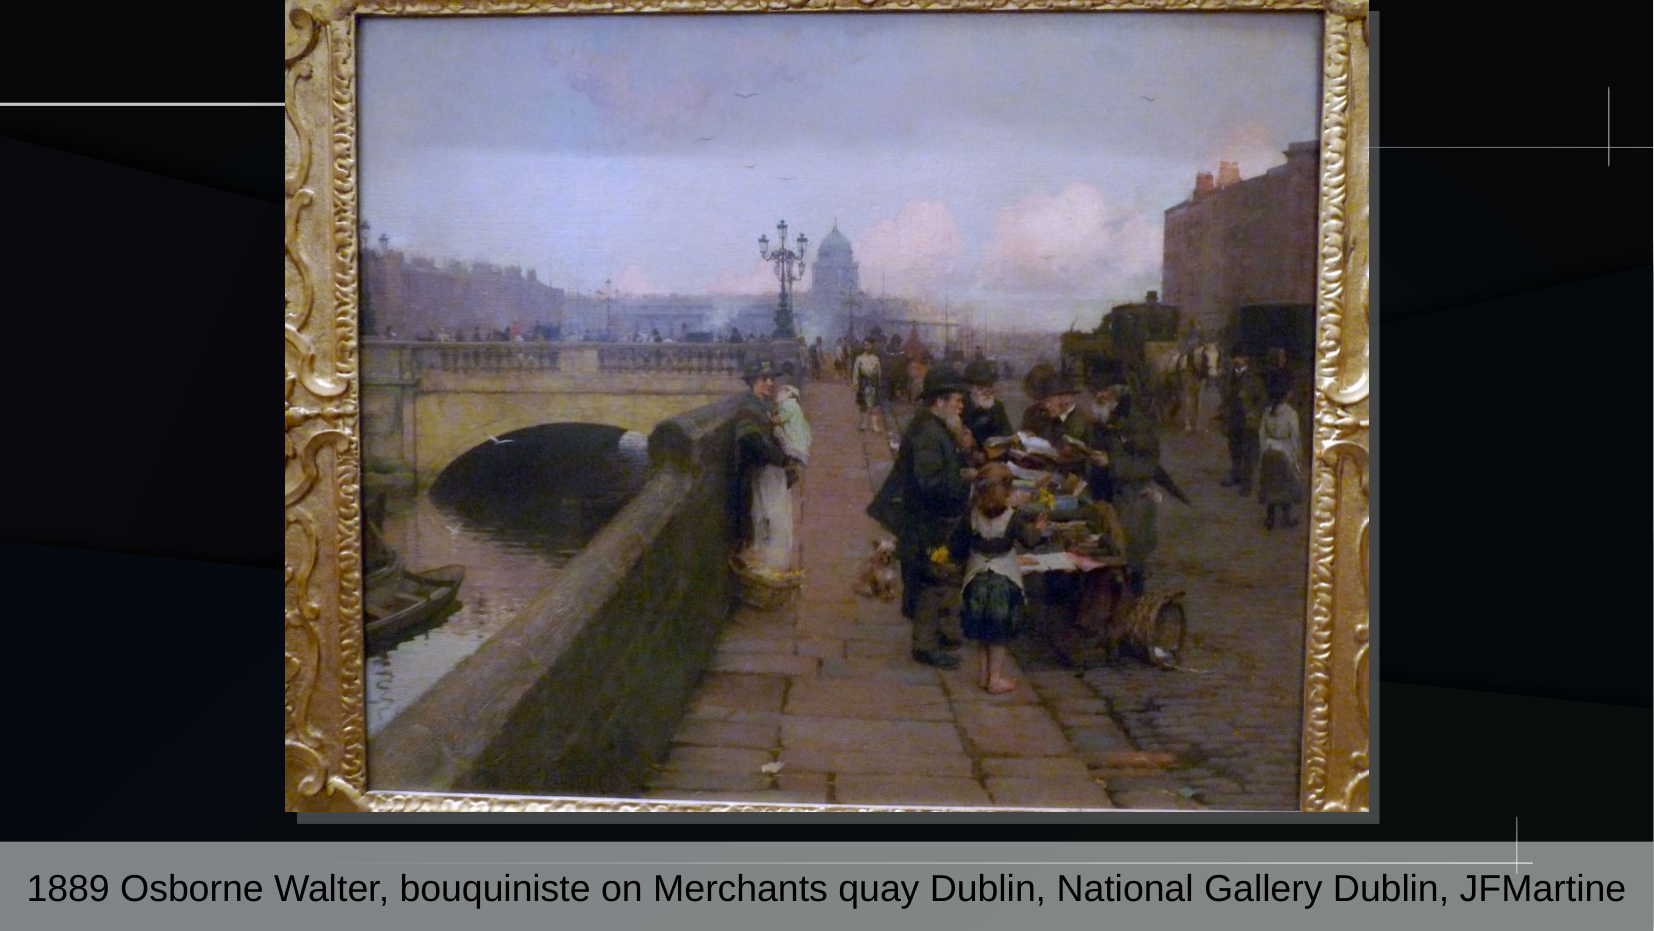

1889 Osborne Walter, bouquiniste on Merchants quay Dublin, National Gallery Dublin, JFMartine